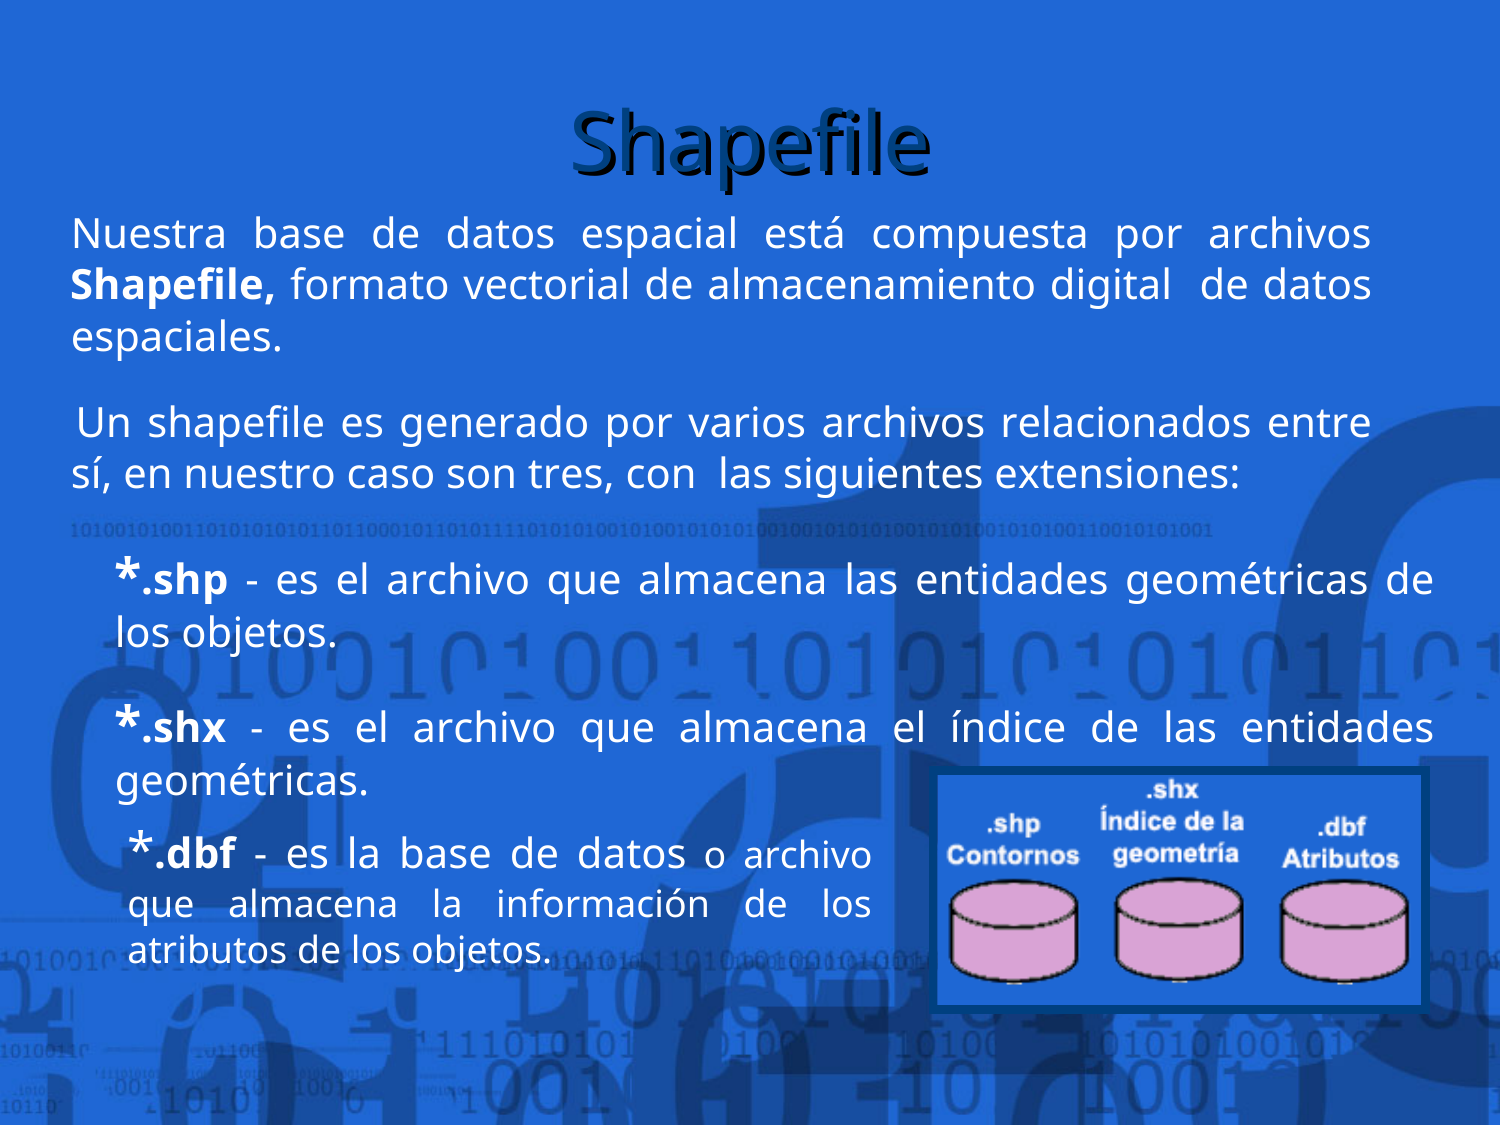

# Shapefile
	Nuestra base de datos espacial está compuesta por archivos Shapefile, formato vectorial de almacenamiento digital de datos espaciales.
 	Un shapefile es generado por varios archivos relacionados entre sí, en nuestro caso son tres, con las siguientes extensiones:
*.shp - es el archivo que almacena las entidades geométricas de los objetos.
*.shx - es el archivo que almacena el índice de las entidades geométricas.
*.dbf - es la base de datos o archivo que almacena la información de los atributos de los objetos.